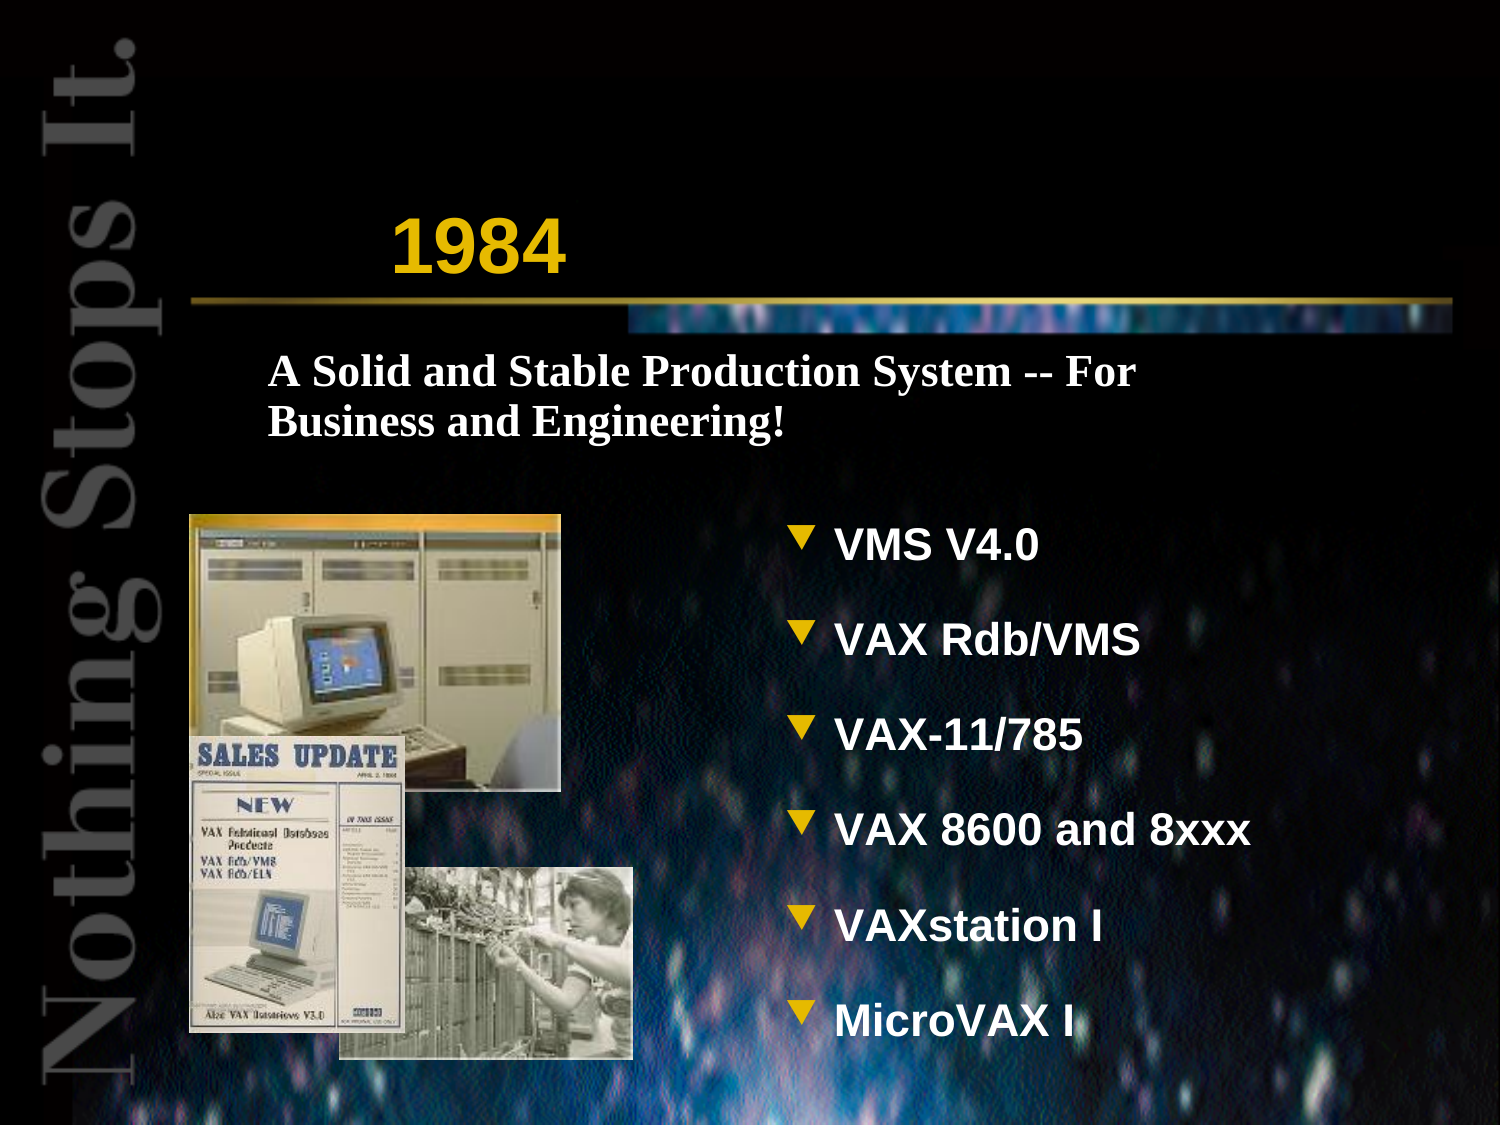

# 1983 1984 1985 1986 1987 1988...
A Solid and Stable Production System -- For
Business and Engineering!
VMS V4.0
VAX Rdb/VMS
VAX-11/785
VAX 8600 and 8xxx
VAXstation I
MicroVAX I